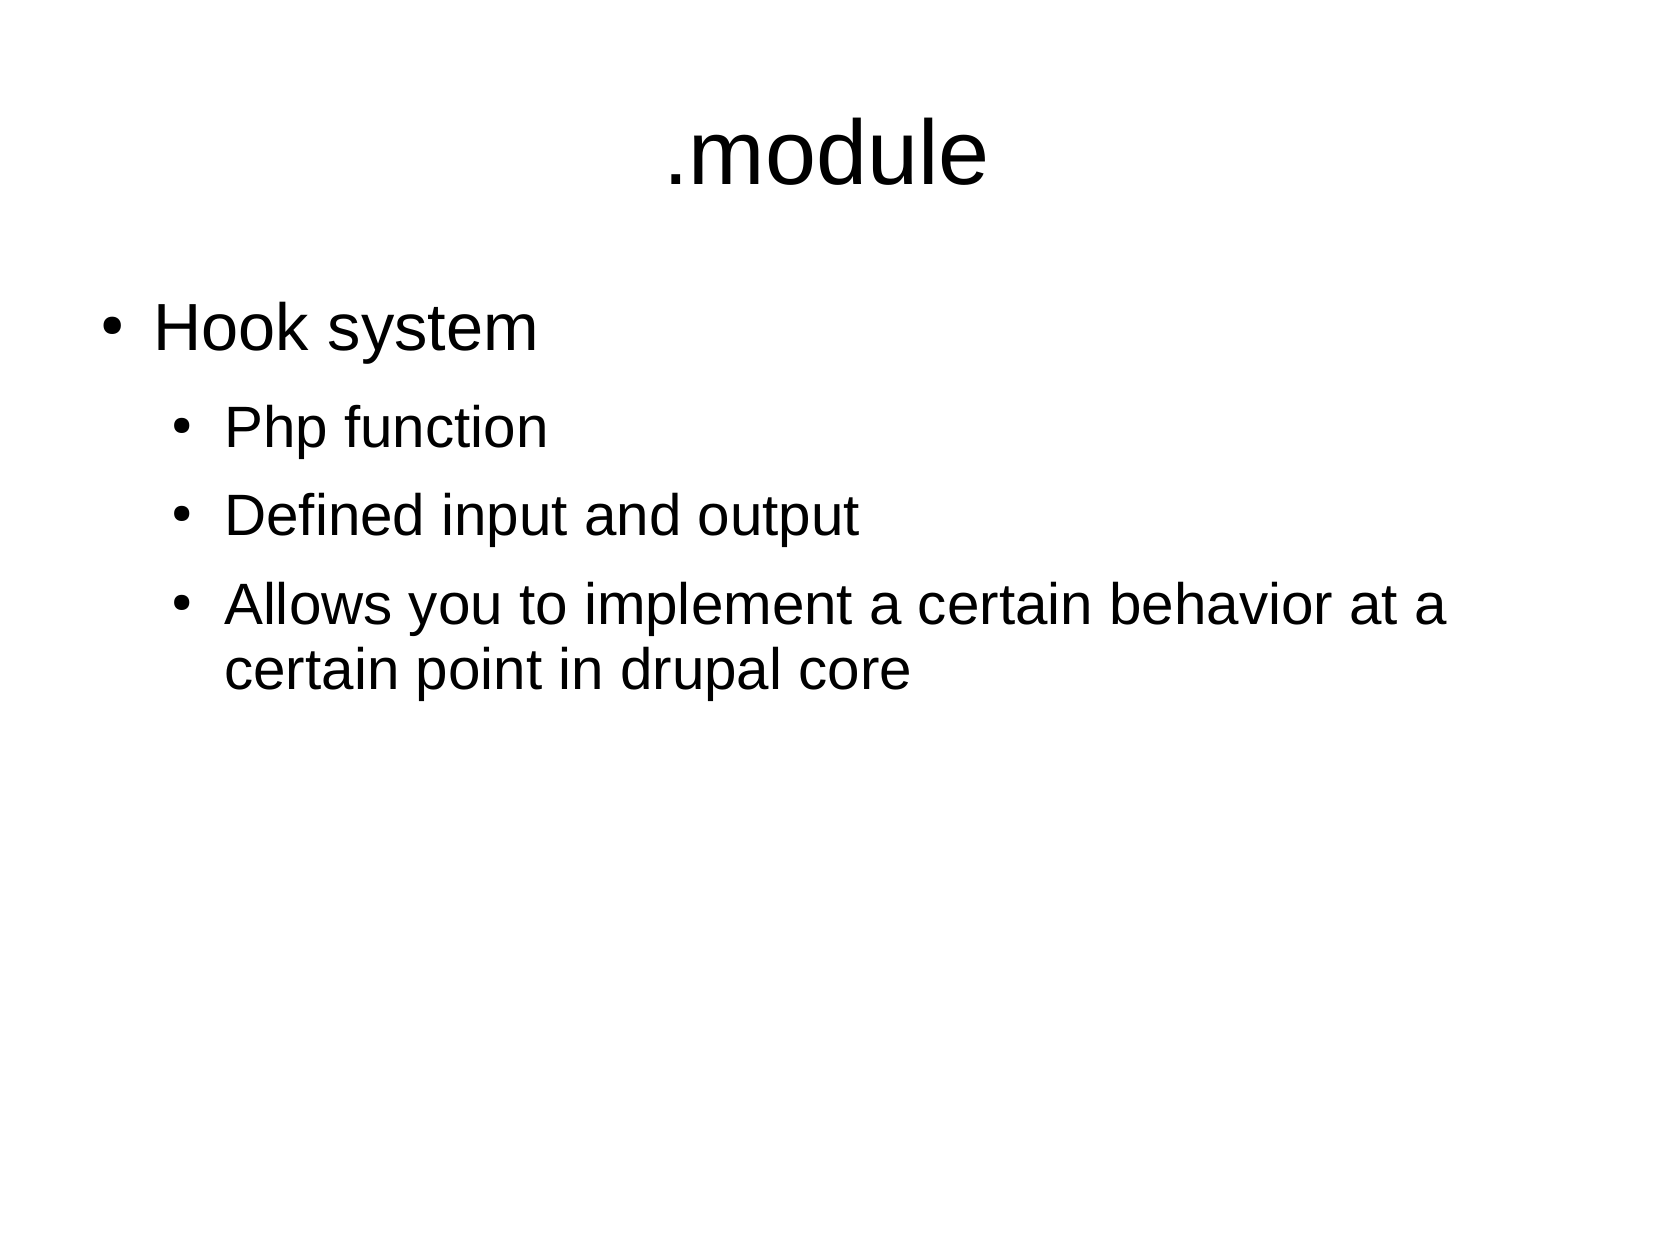

# .module
Hook system
Php function
Defined input and output
Allows you to implement a certain behavior at a certain point in drupal core